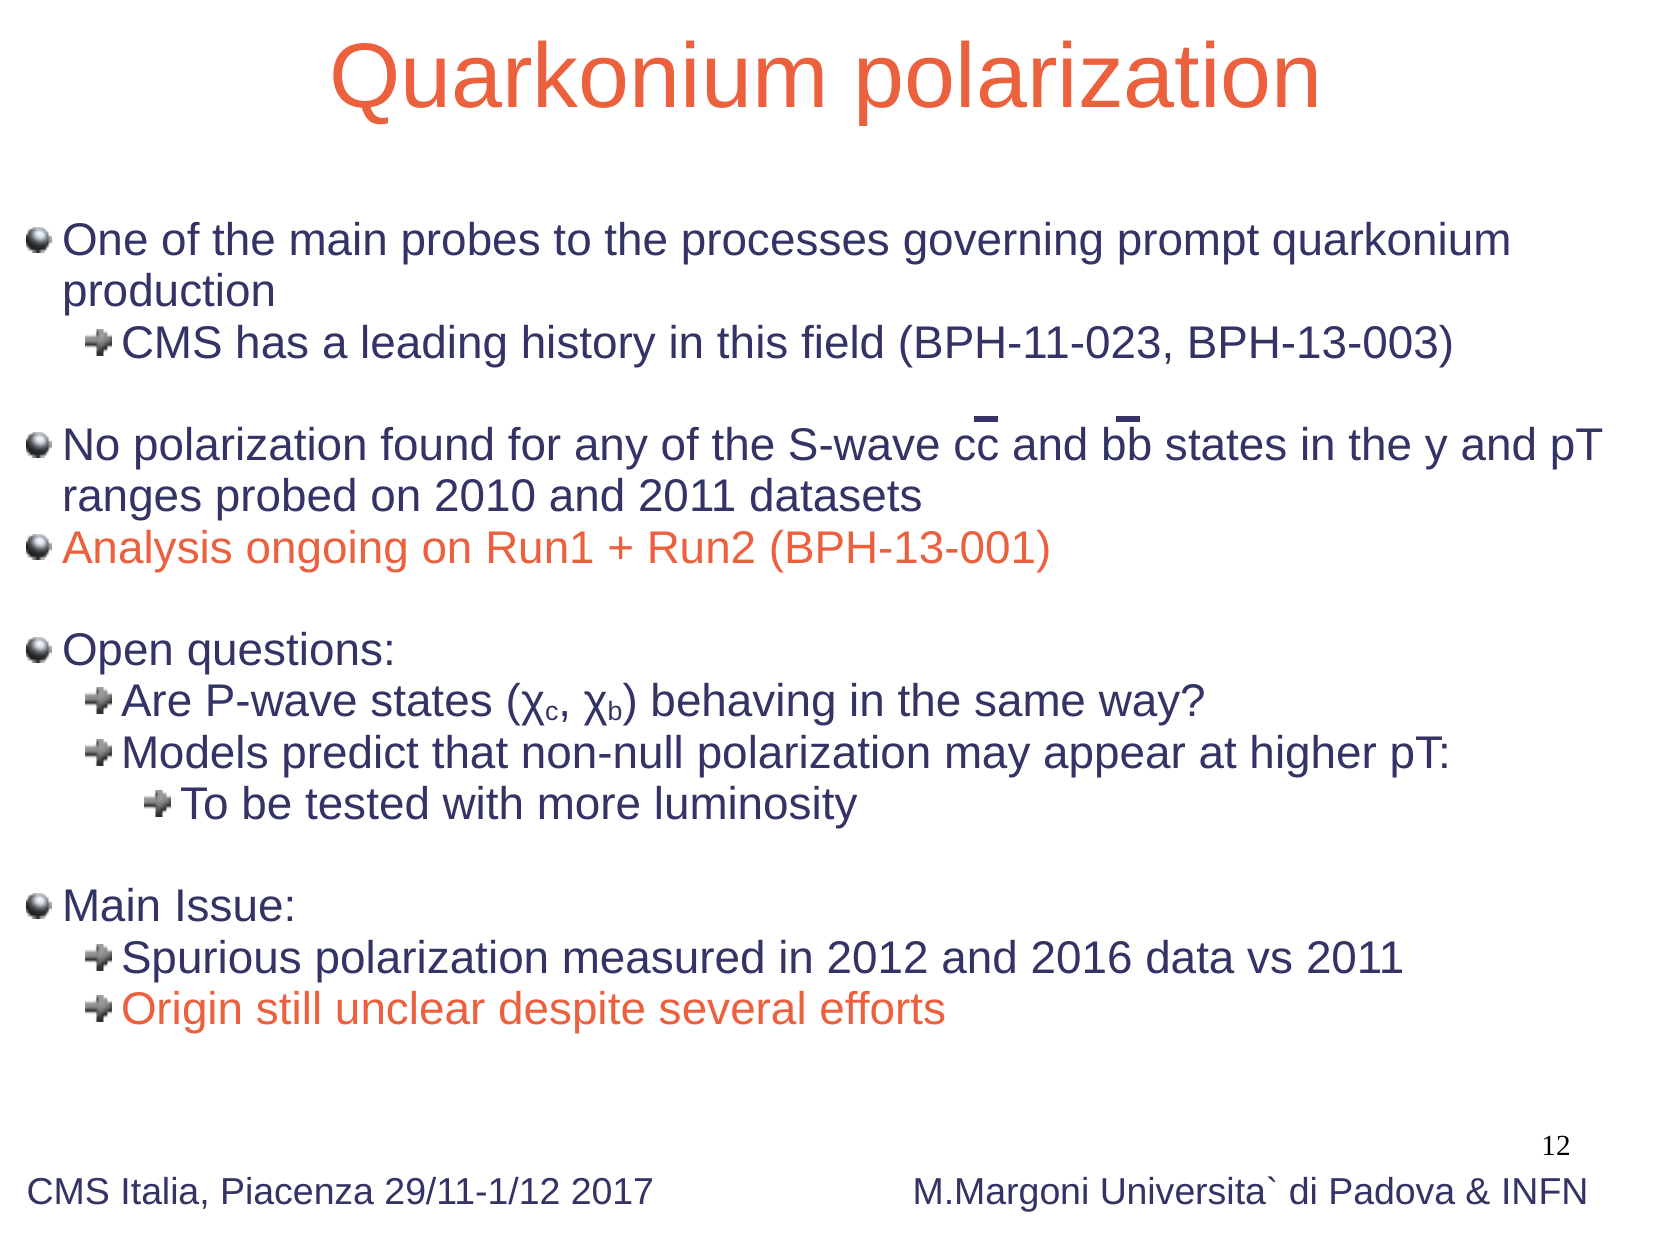

# Quarkonium polarization
One of the main probes to the processes governing prompt quarkonium production
CMS has a leading history in this field (BPH-11-023, BPH-13-003)
No polarization found for any of the S-wave cc and bb states in the y and pT ranges probed on 2010 and 2011 datasets
Analysis ongoing on Run1 + Run2 (BPH-13-001)
Open questions:
Are P-wave states (χc, χb) behaving in the same way?
Models predict that non-null polarization may appear at higher pT:
To be tested with more luminosity
Main Issue:
Spurious polarization measured in 2012 and 2016 data vs 2011
Origin still unclear despite several efforts
12
CMS Italia, Piacenza 29/11-1/12 2017				M.Margoni Universita` di Padova & INFN